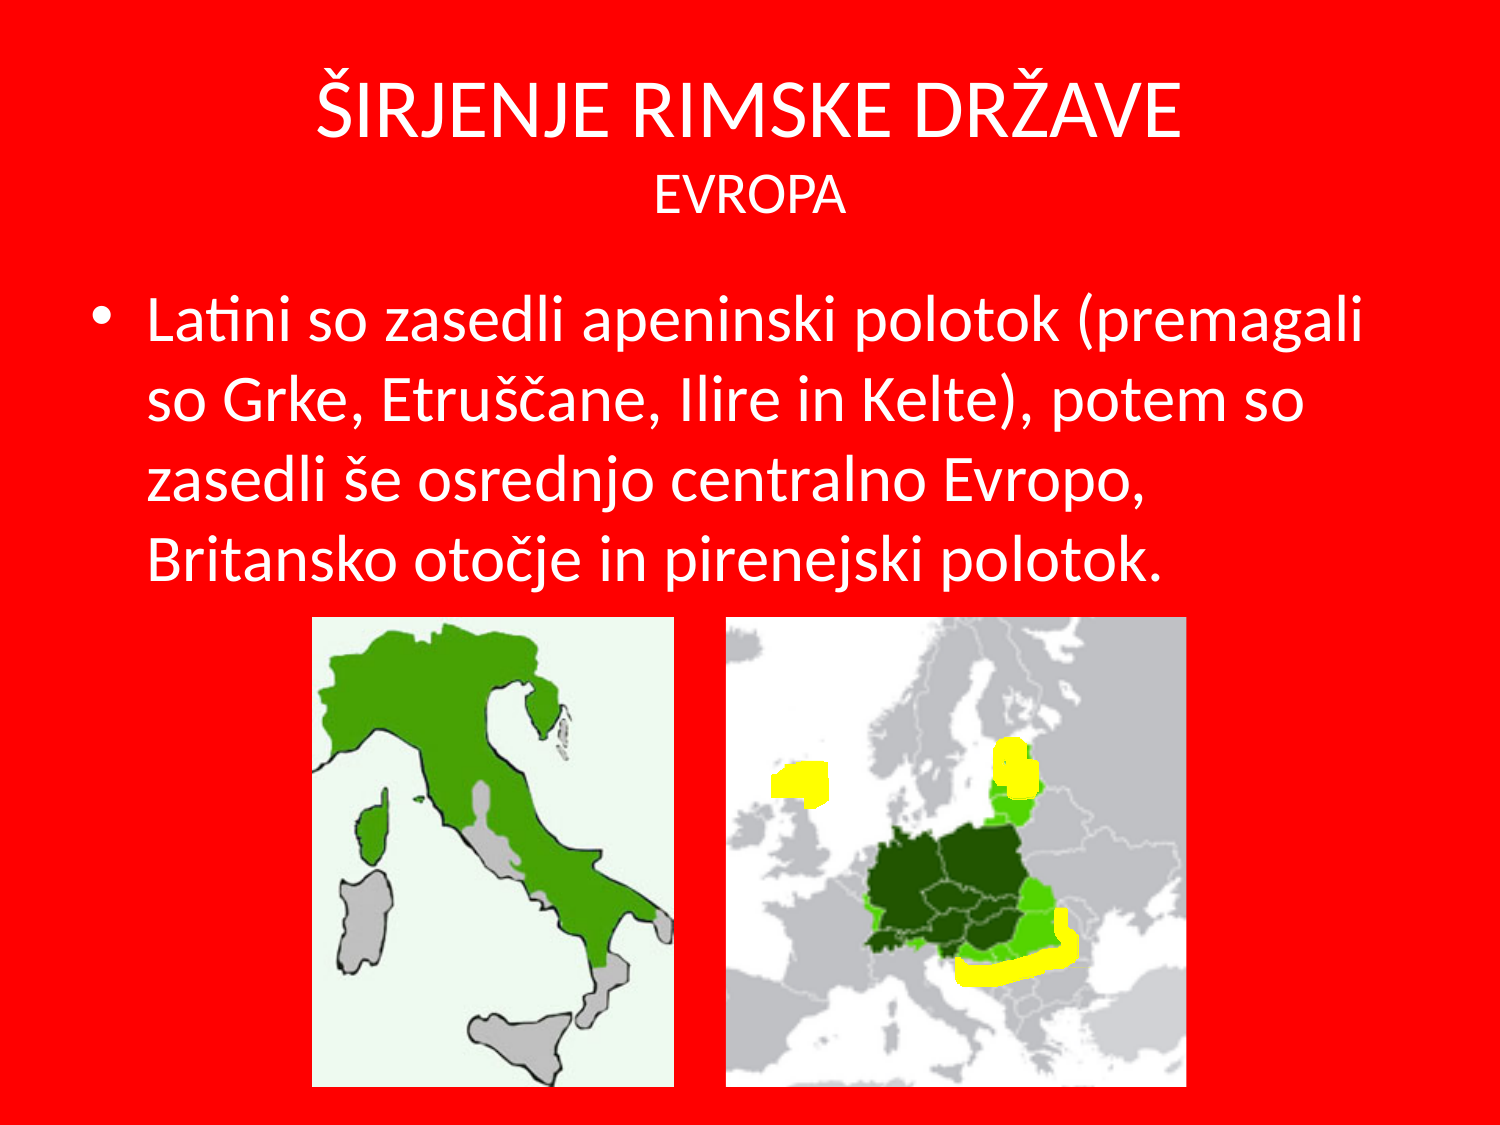

# ŠIRJENJE RIMSKE DRŽAVE EVROPA
Latini so zasedli apeninski polotok (premagali so Grke, Etruščane, Ilire in Kelte), potem so zasedli še osrednjo centralno Evropo, Britansko otočje in pirenejski polotok.